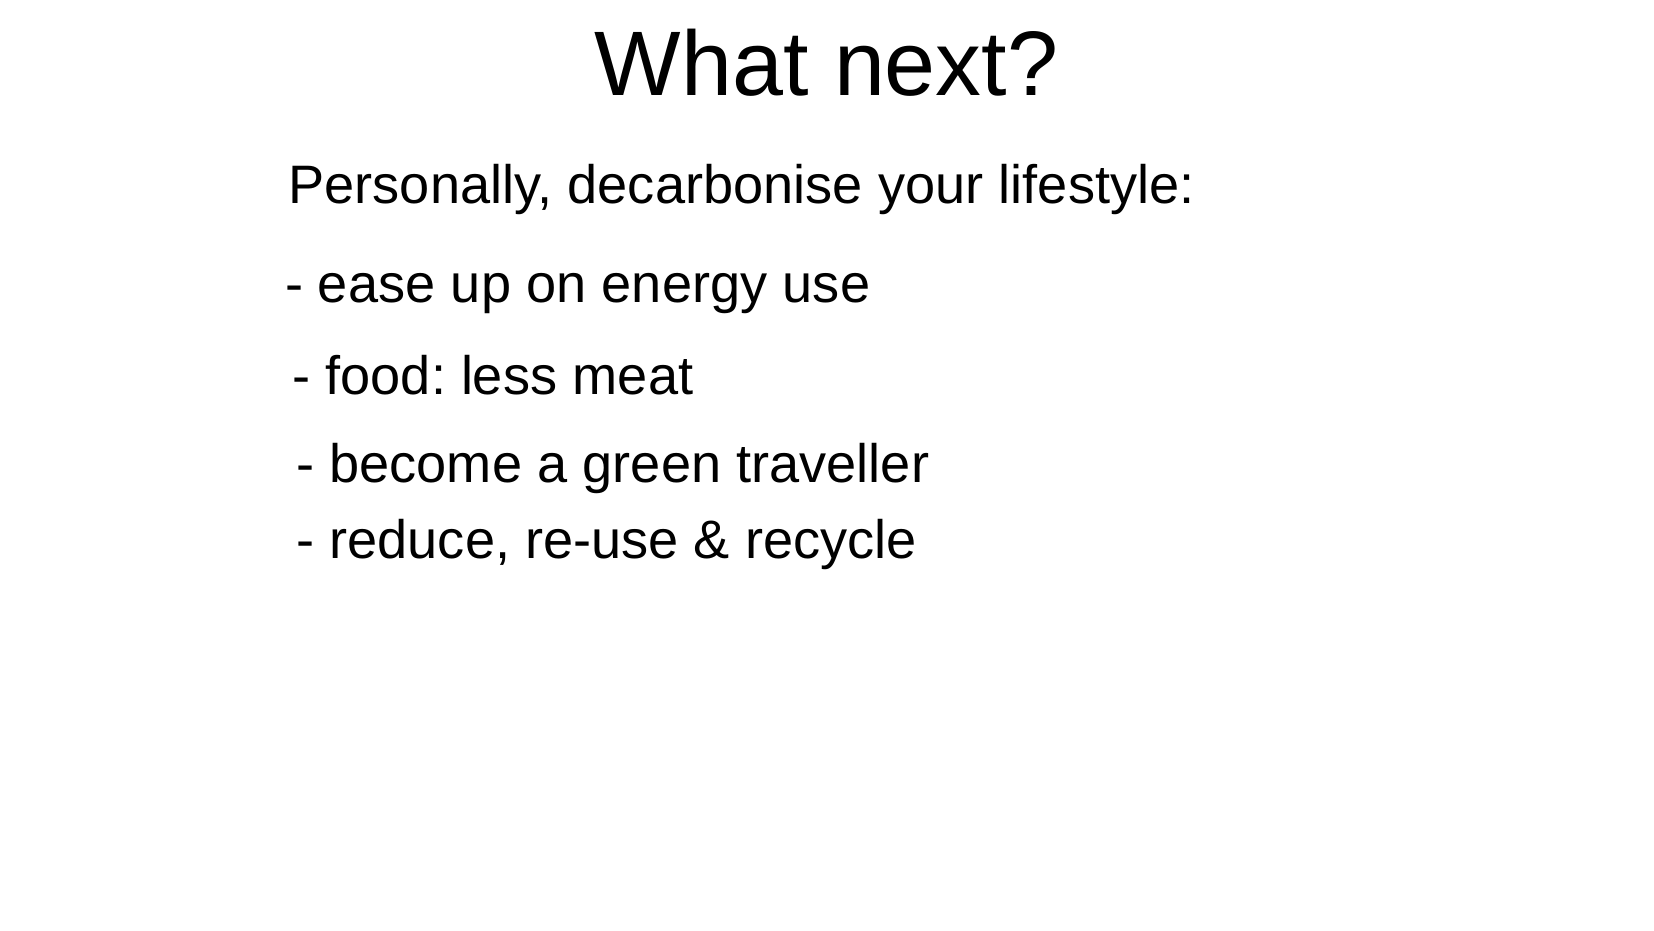

# What next?
Personally, decarbonise your lifestyle:
- ease up on energy use
- food: less meat
- become a green traveller
- reduce, re-use & recycle